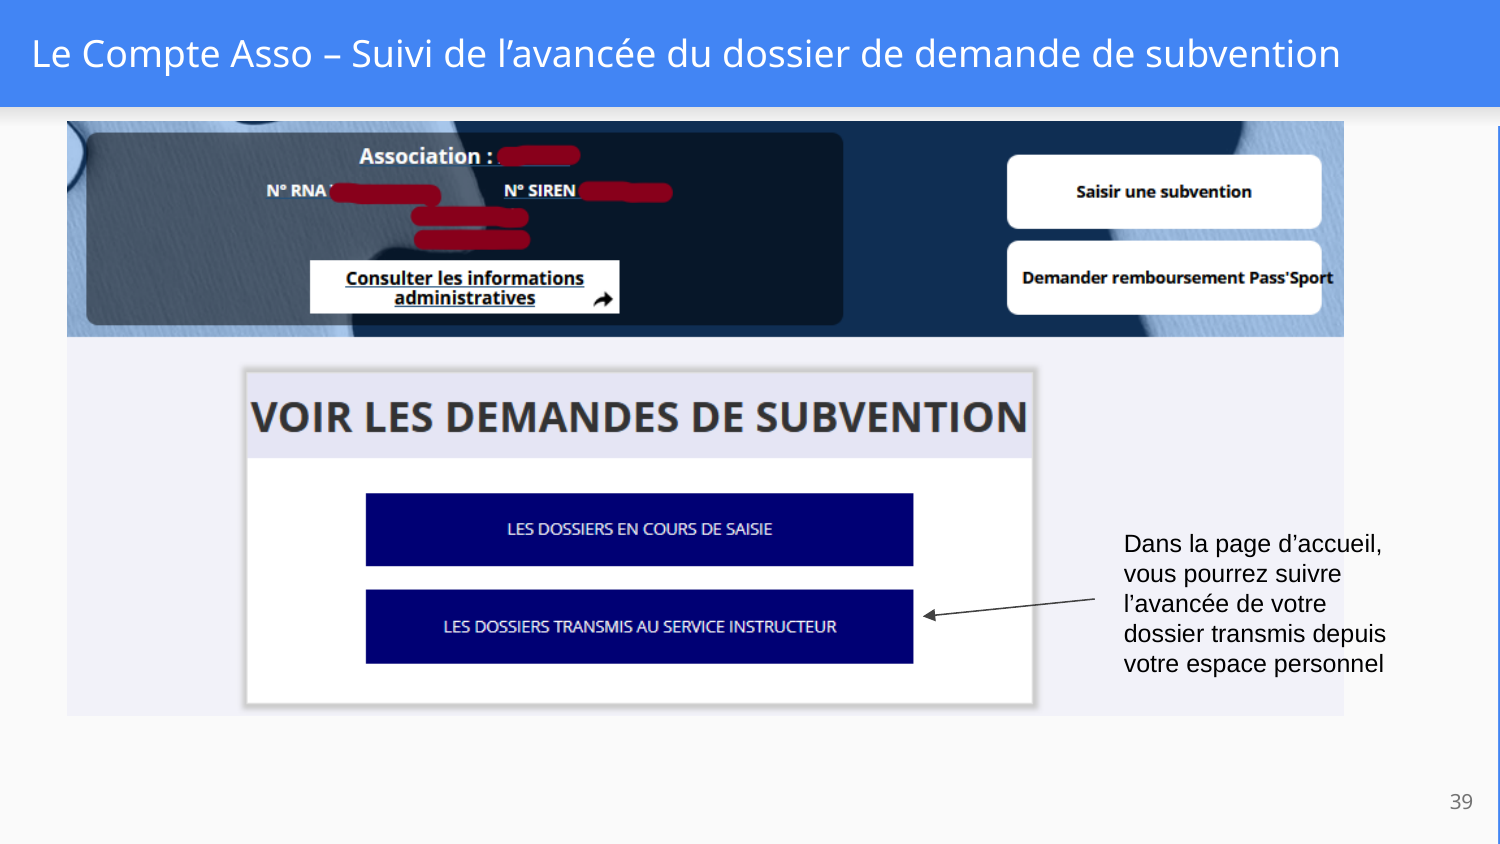

# Le Compte Asso – Suivi de l’avancée du dossier de demande de subvention
Dans la page d’accueil, vous pourrez suivre l’avancée de votre dossier transmis depuis votre espace personnel